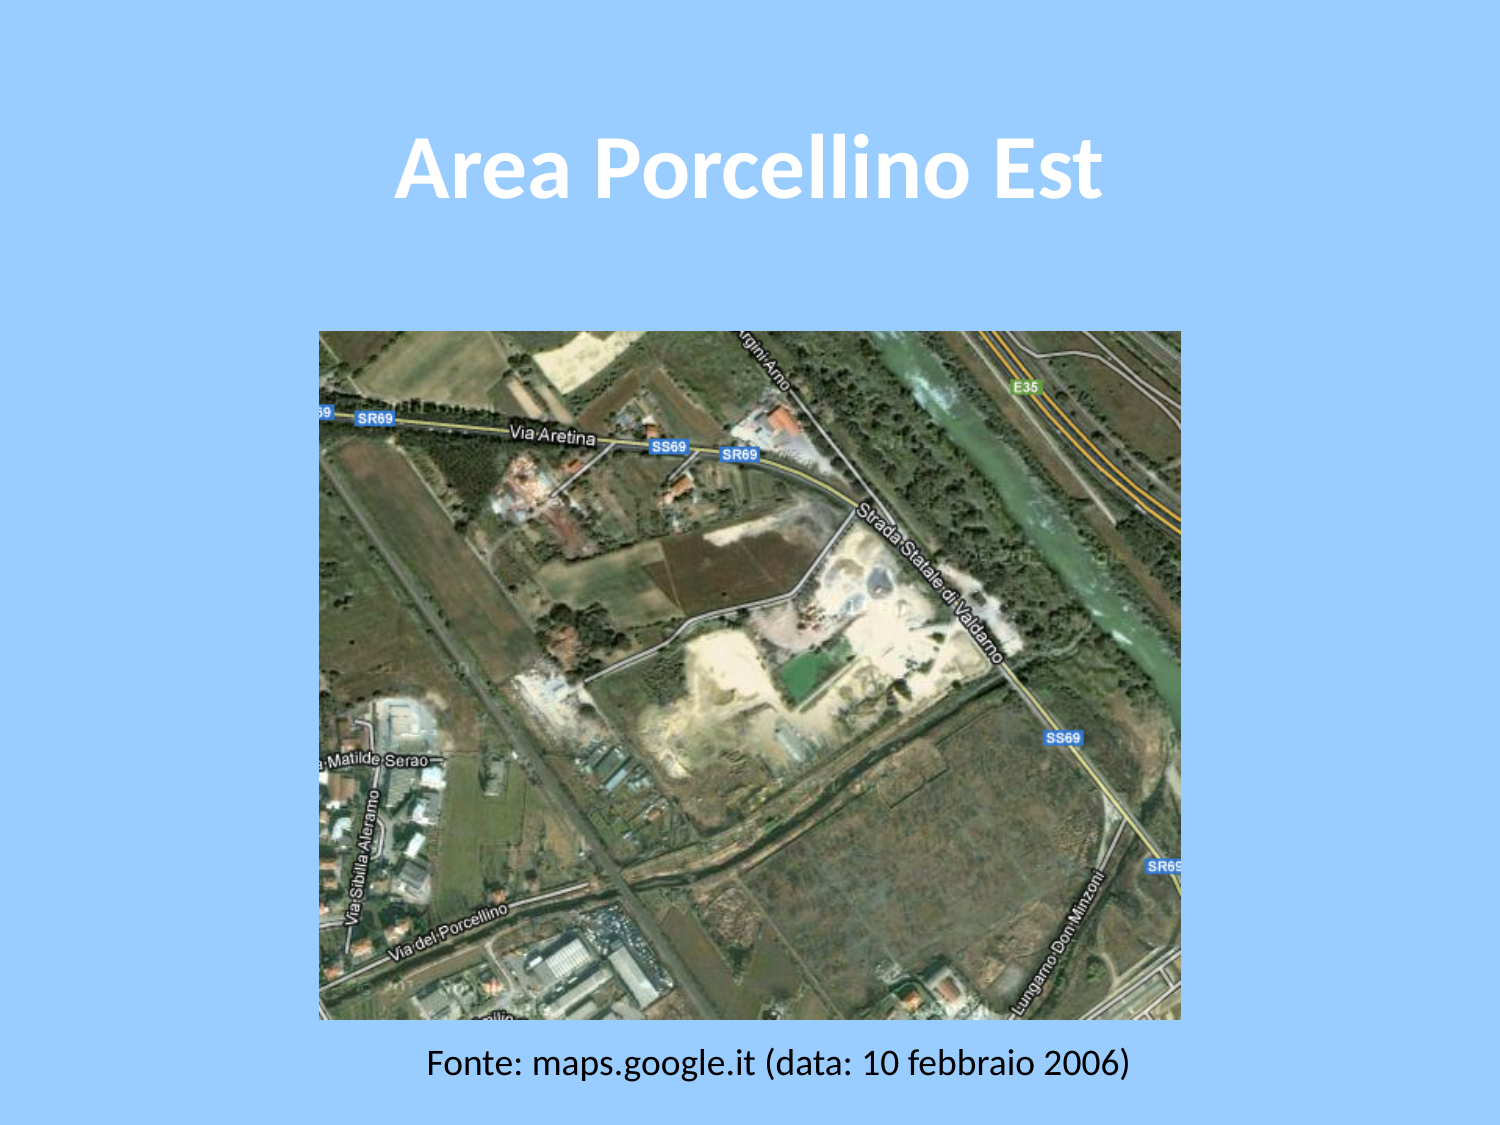

# Area Porcellino Est
Fonte: maps.google.it (data: 10 febbraio 2006)